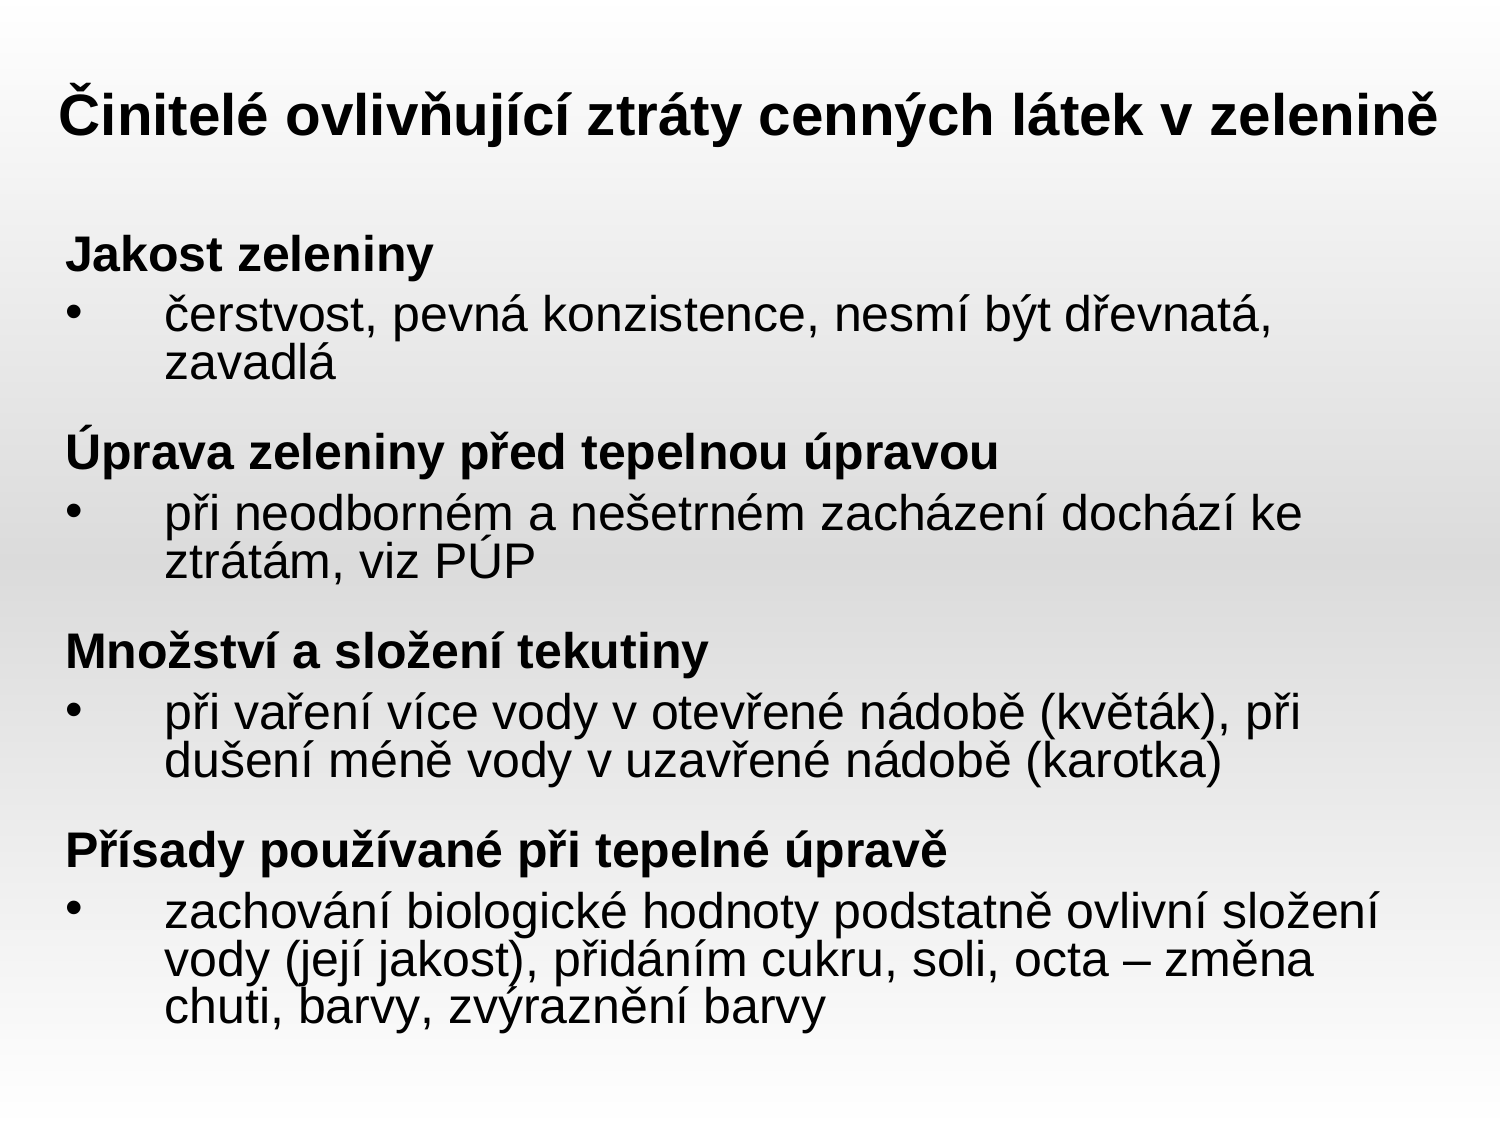

# Činitelé ovlivňující ztráty cenných látek v zelenině
Jakost zeleniny
čerstvost, pevná konzistence, nesmí být dřevnatá, zavadlá
Úprava zeleniny před tepelnou úpravou
při neodborném a nešetrném zacházení dochází ke ztrátám, viz PÚP
Množství a složení tekutiny
při vaření více vody v otevřené nádobě (květák), při dušení méně vody v uzavřené nádobě (karotka)
Přísady používané při tepelné úpravě
zachování biologické hodnoty podstatně ovlivní složení vody (její jakost), přidáním cukru, soli, octa – změna chuti, barvy, zvýraznění barvy